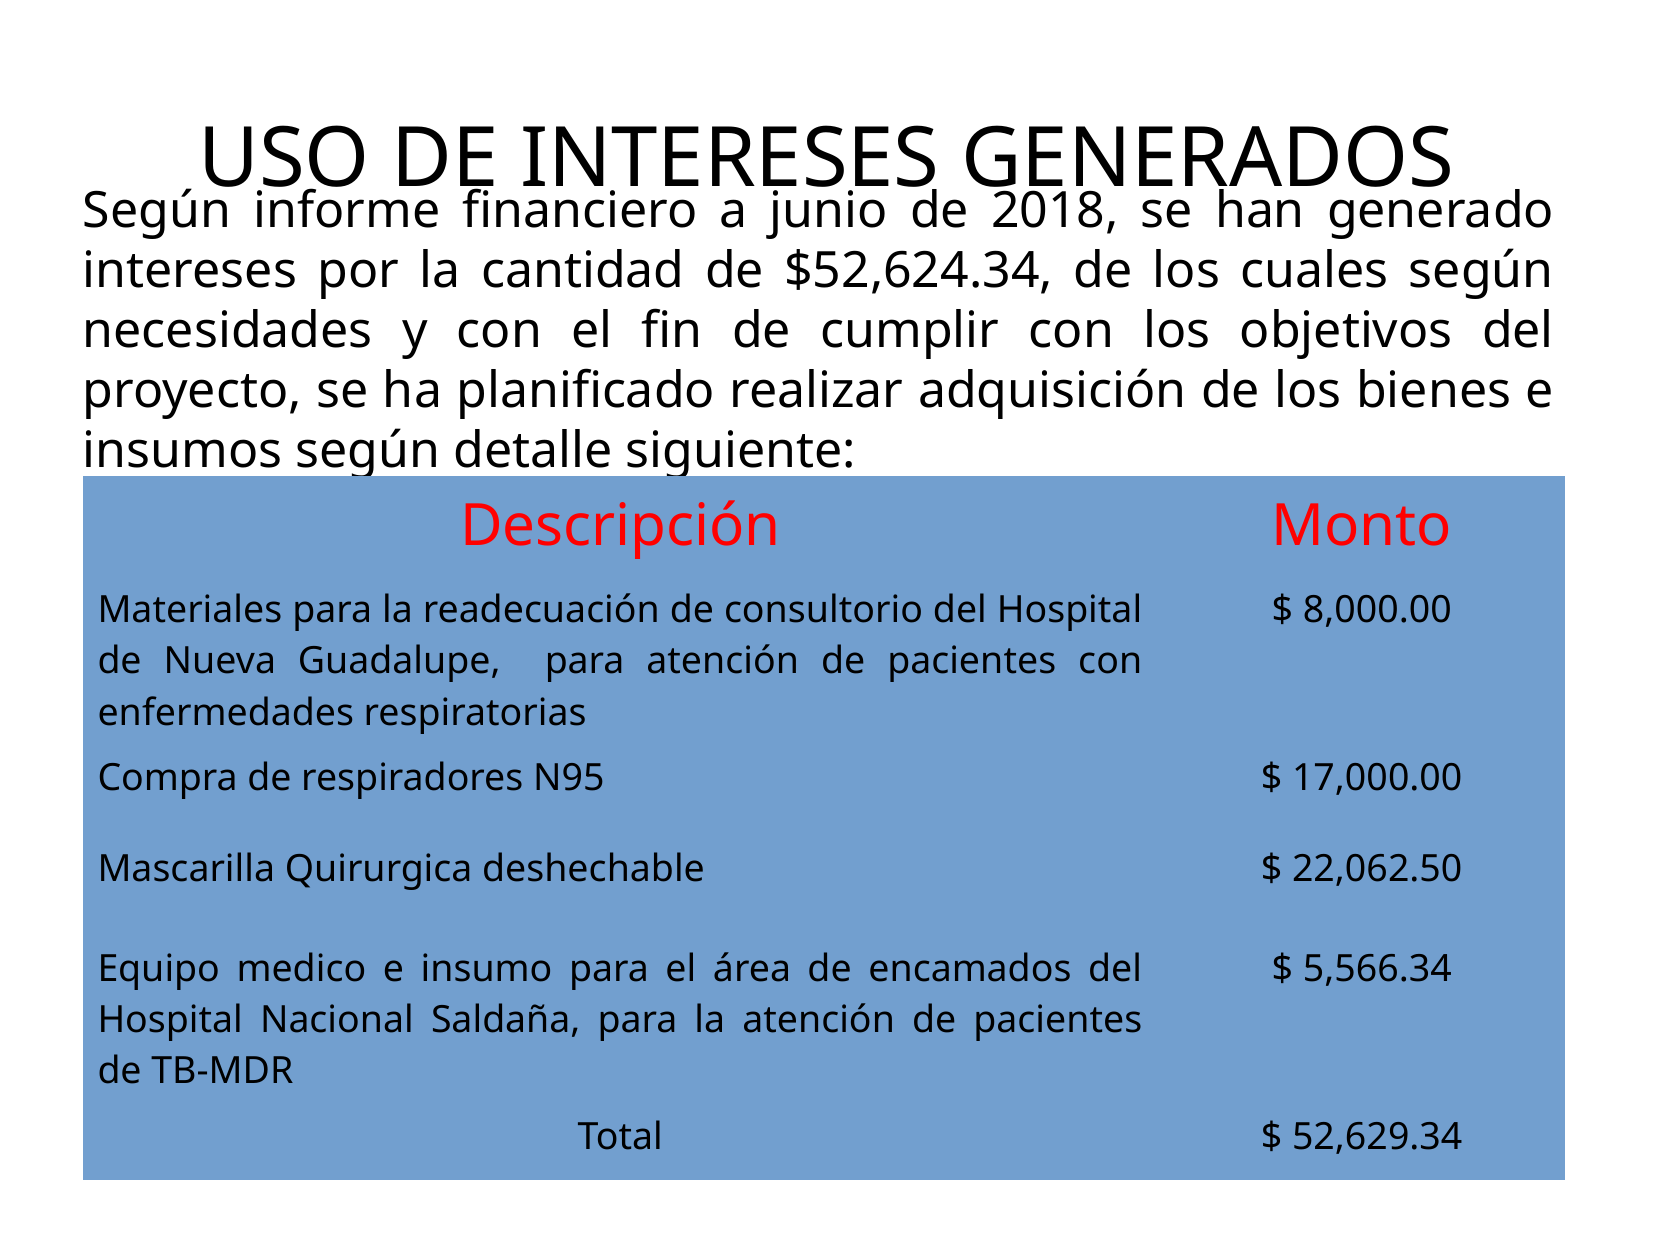

# USO DE INTERESES GENERADOS
Según informe financiero a junio de 2018, se han generado intereses por la cantidad de $52,624.34, de los cuales según necesidades y con el fin de cumplir con los objetivos del proyecto, se ha planificado realizar adquisición de los bienes e insumos según detalle siguiente:
| Descripción | Monto |
| --- | --- |
| Materiales para la readecuación de consultorio del Hospital de Nueva Guadalupe, para atención de pacientes con enfermedades respiratorias | $ 8,000.00 |
| Compra de respiradores N95 | $ 17,000.00 |
| Mascarilla Quirurgica deshechable | $ 22,062.50 |
| Equipo medico e insumo para el área de encamados del Hospital Nacional Saldaña, para la atención de pacientes de TB-MDR | $ 5,566.34 |
| Total | $ 52,629.34 |